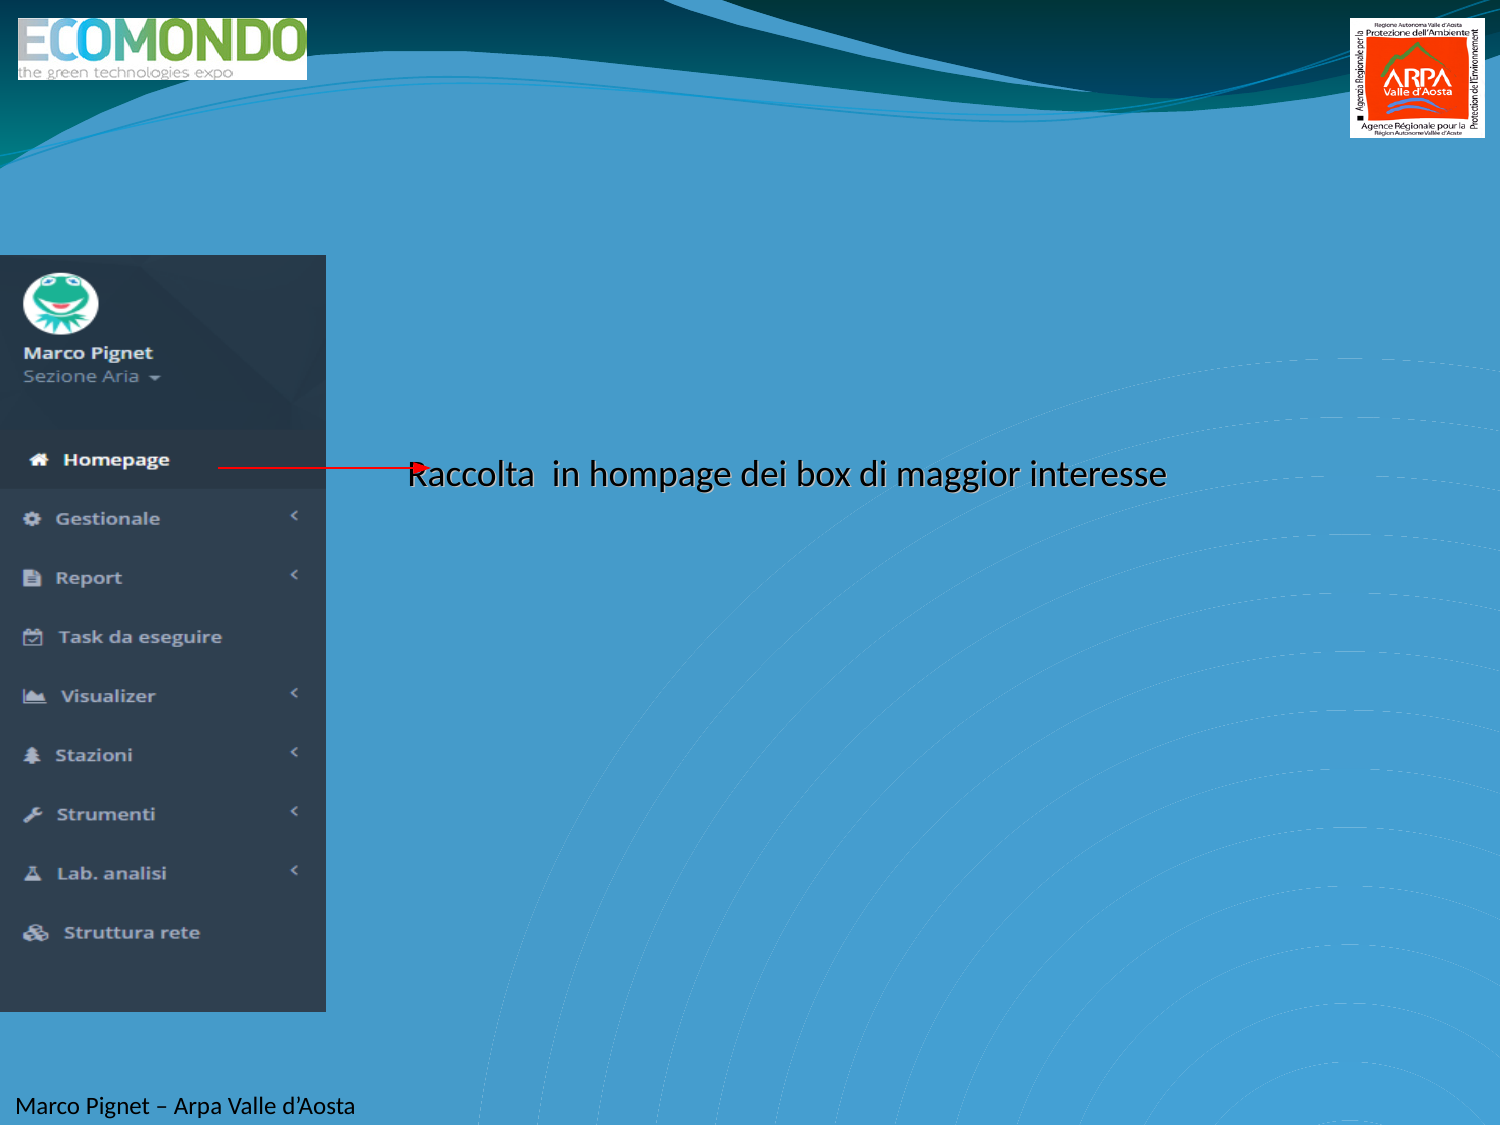

# Raccolta in hompage dei box di maggior interesse
Marco Pignet – Arpa Valle d’Aosta